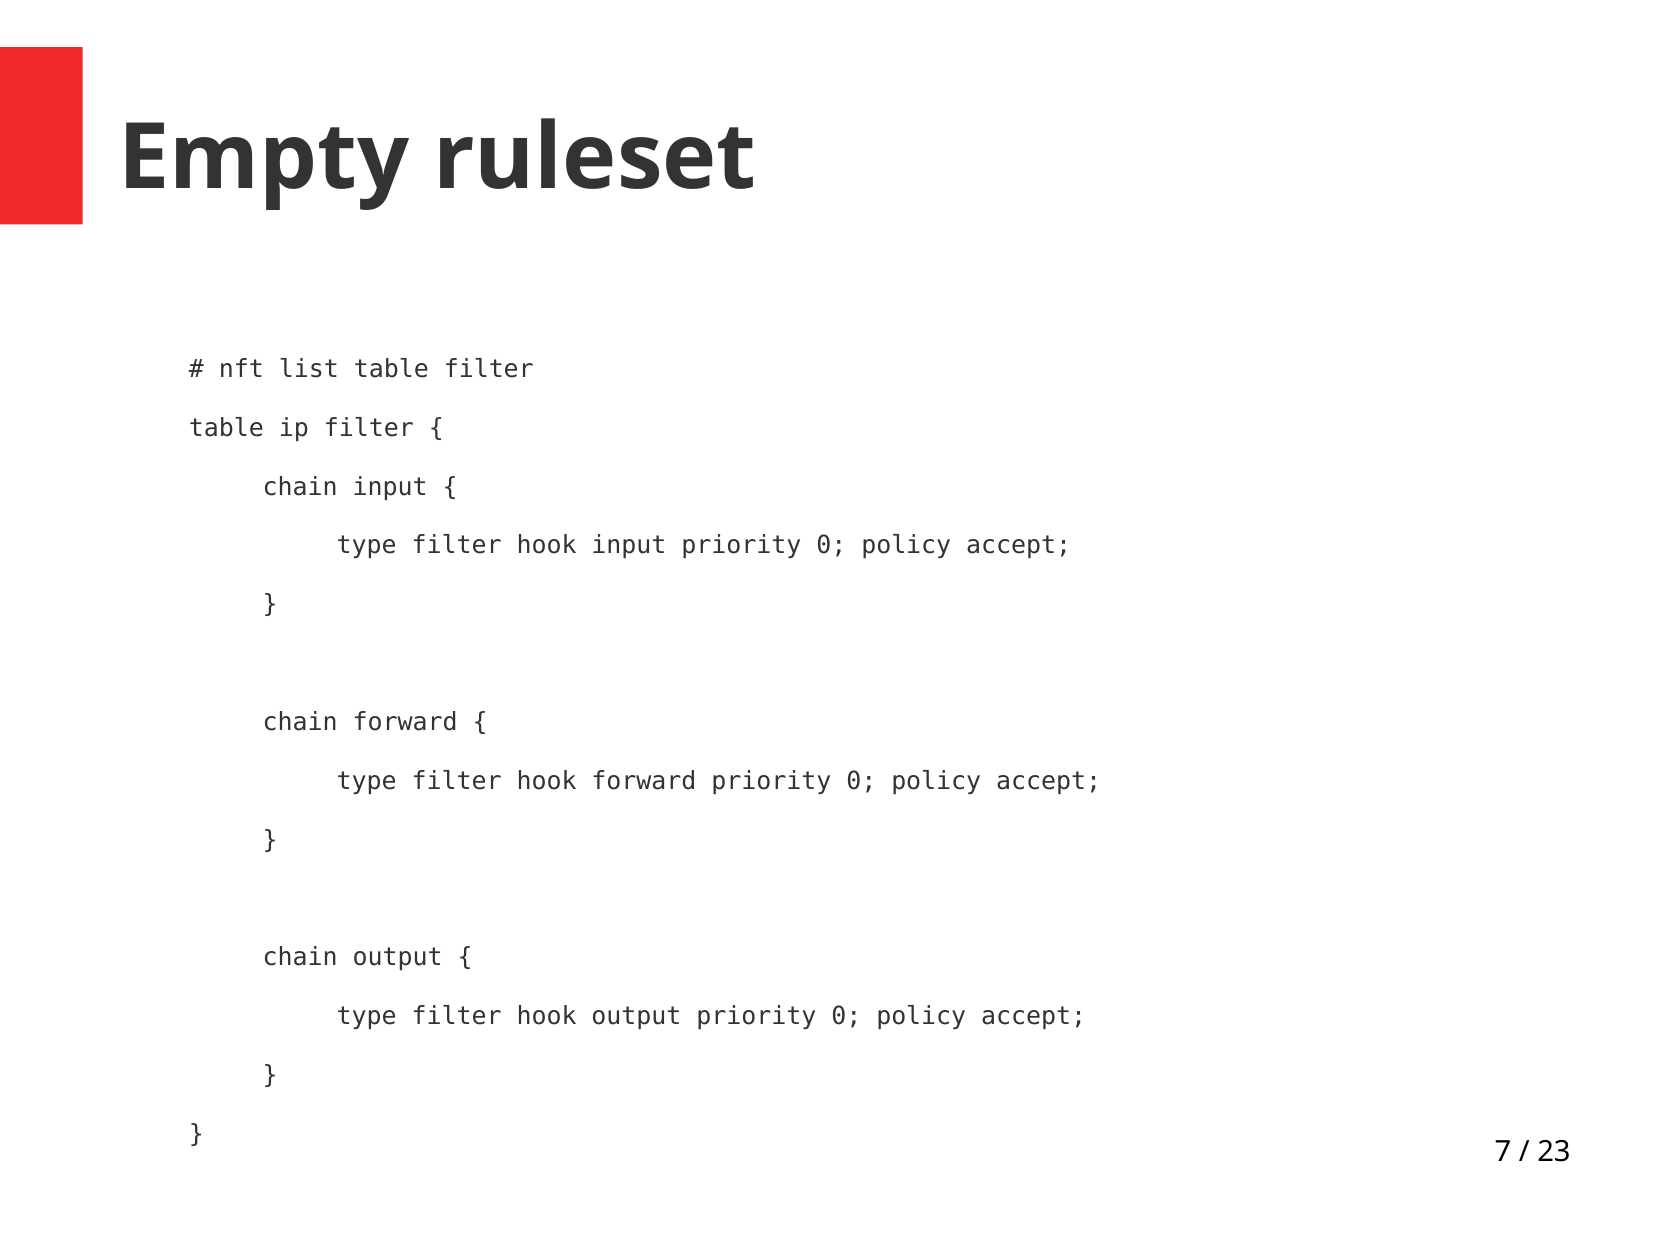

# Empty ruleset
# nft list table filter
table ip filter {
	chain input {
		type filter hook input priority 0; policy accept;
	}
	chain forward {
		type filter hook forward priority 0; policy accept;
	}
	chain output {
		type filter hook output priority 0; policy accept;
	}
}
7